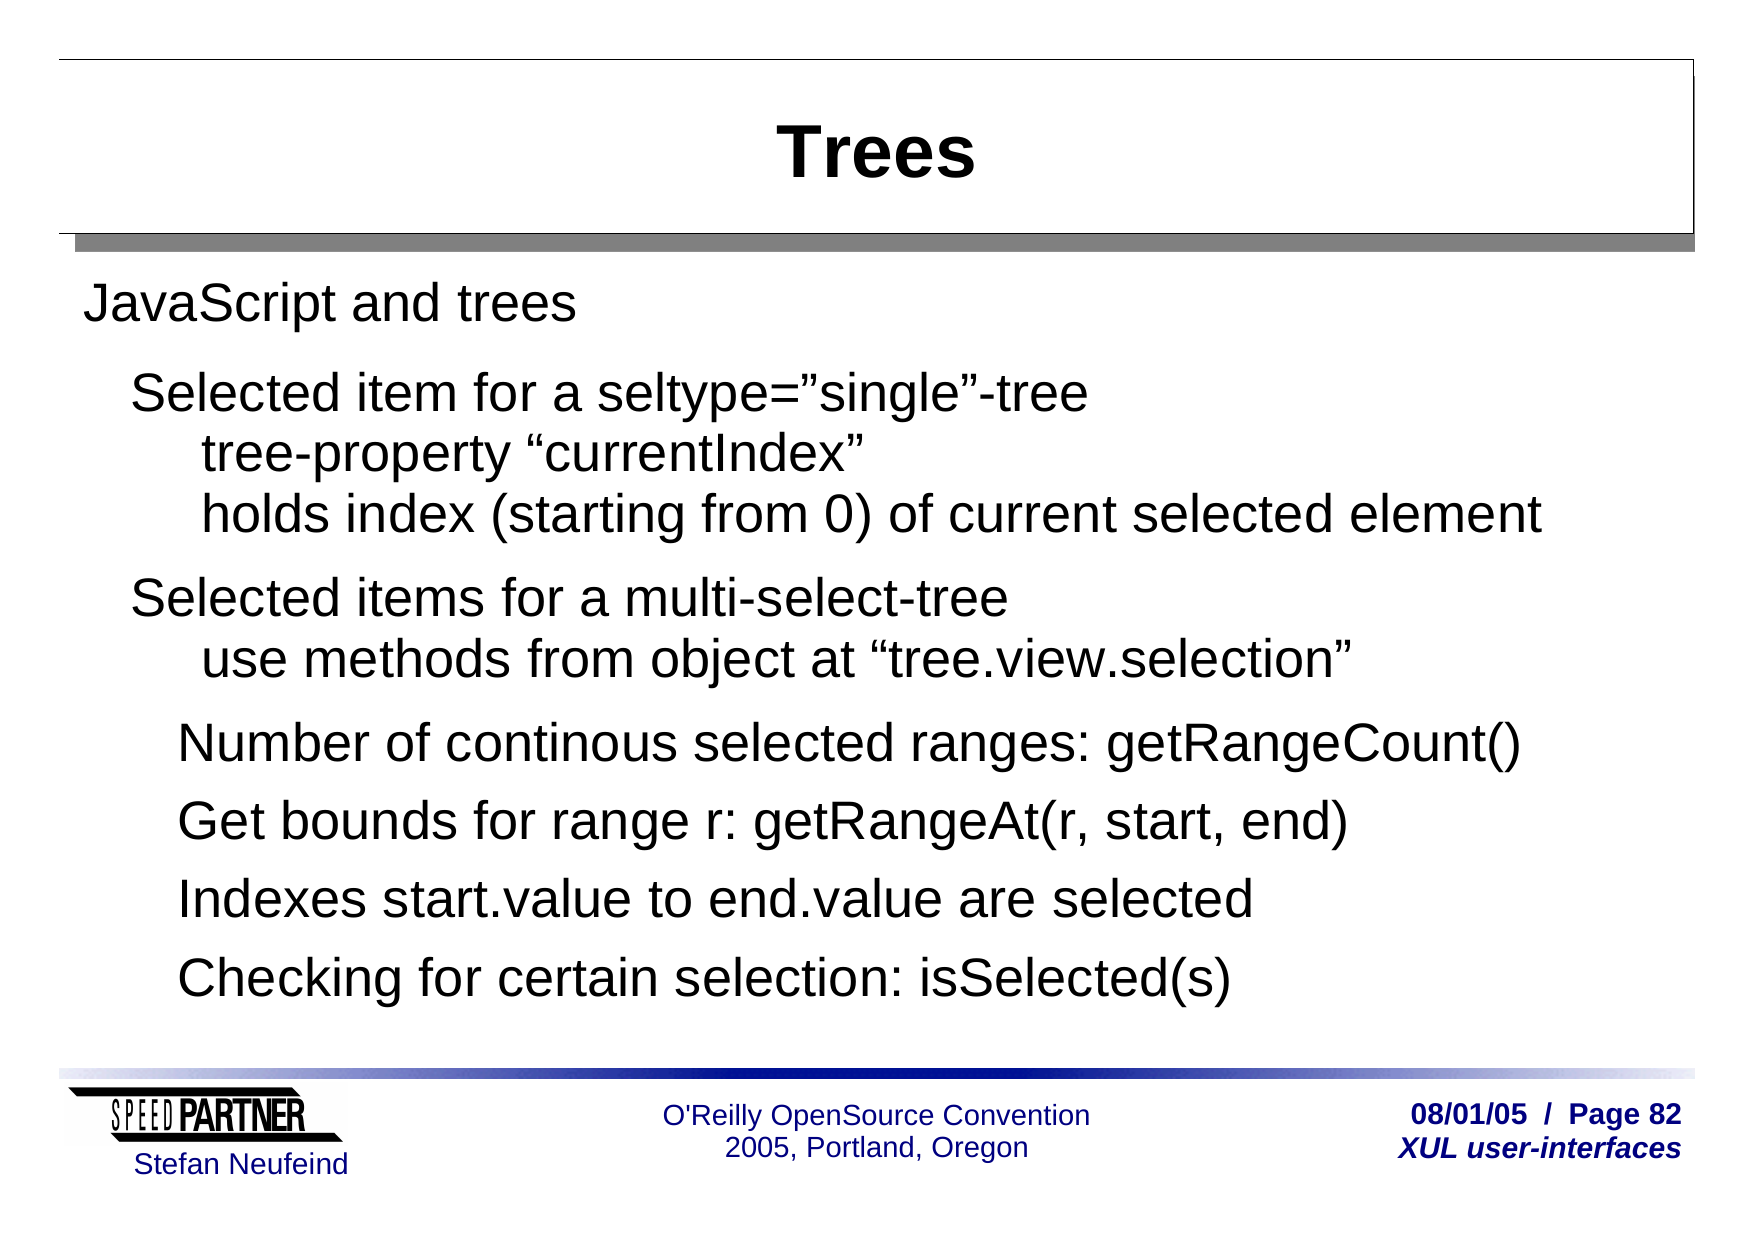

# Trees
JavaScript and trees
Selected item for a seltype=”single”-tree
tree-property “currentIndex”
holds index (starting from 0) of current selected element
Selected items for a multi-select-tree
use methods from object at “tree.view.selection”
Number of continous selected ranges: getRangeCount()
Get bounds for range r: getRangeAt(r, start, end)
Indexes start.value to end.value are selected
Checking for certain selection: isSelected(s)